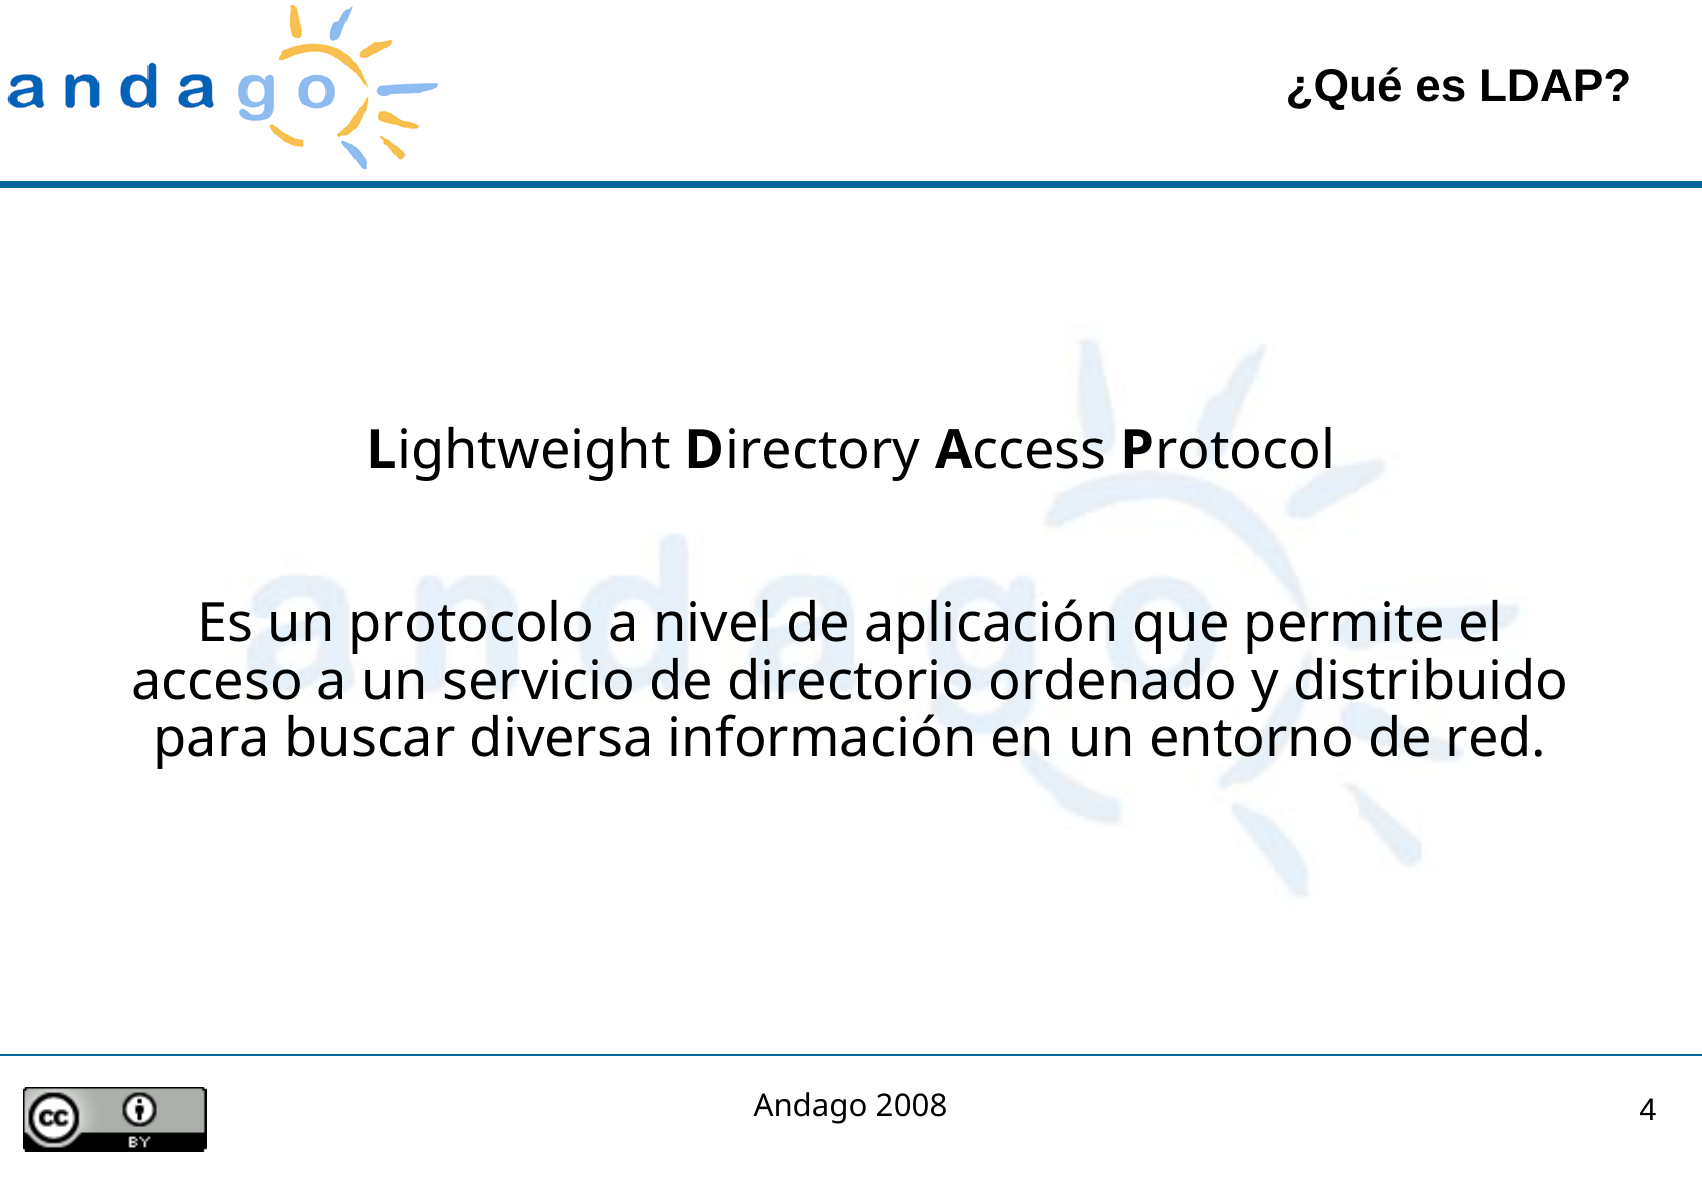

# ¿Qué es LDAP?
Lightweight Directory Access Protocol
Es un protocolo a nivel de aplicación que permite el acceso a un servicio de directorio ordenado y distribuido para buscar diversa información en un entorno de red.